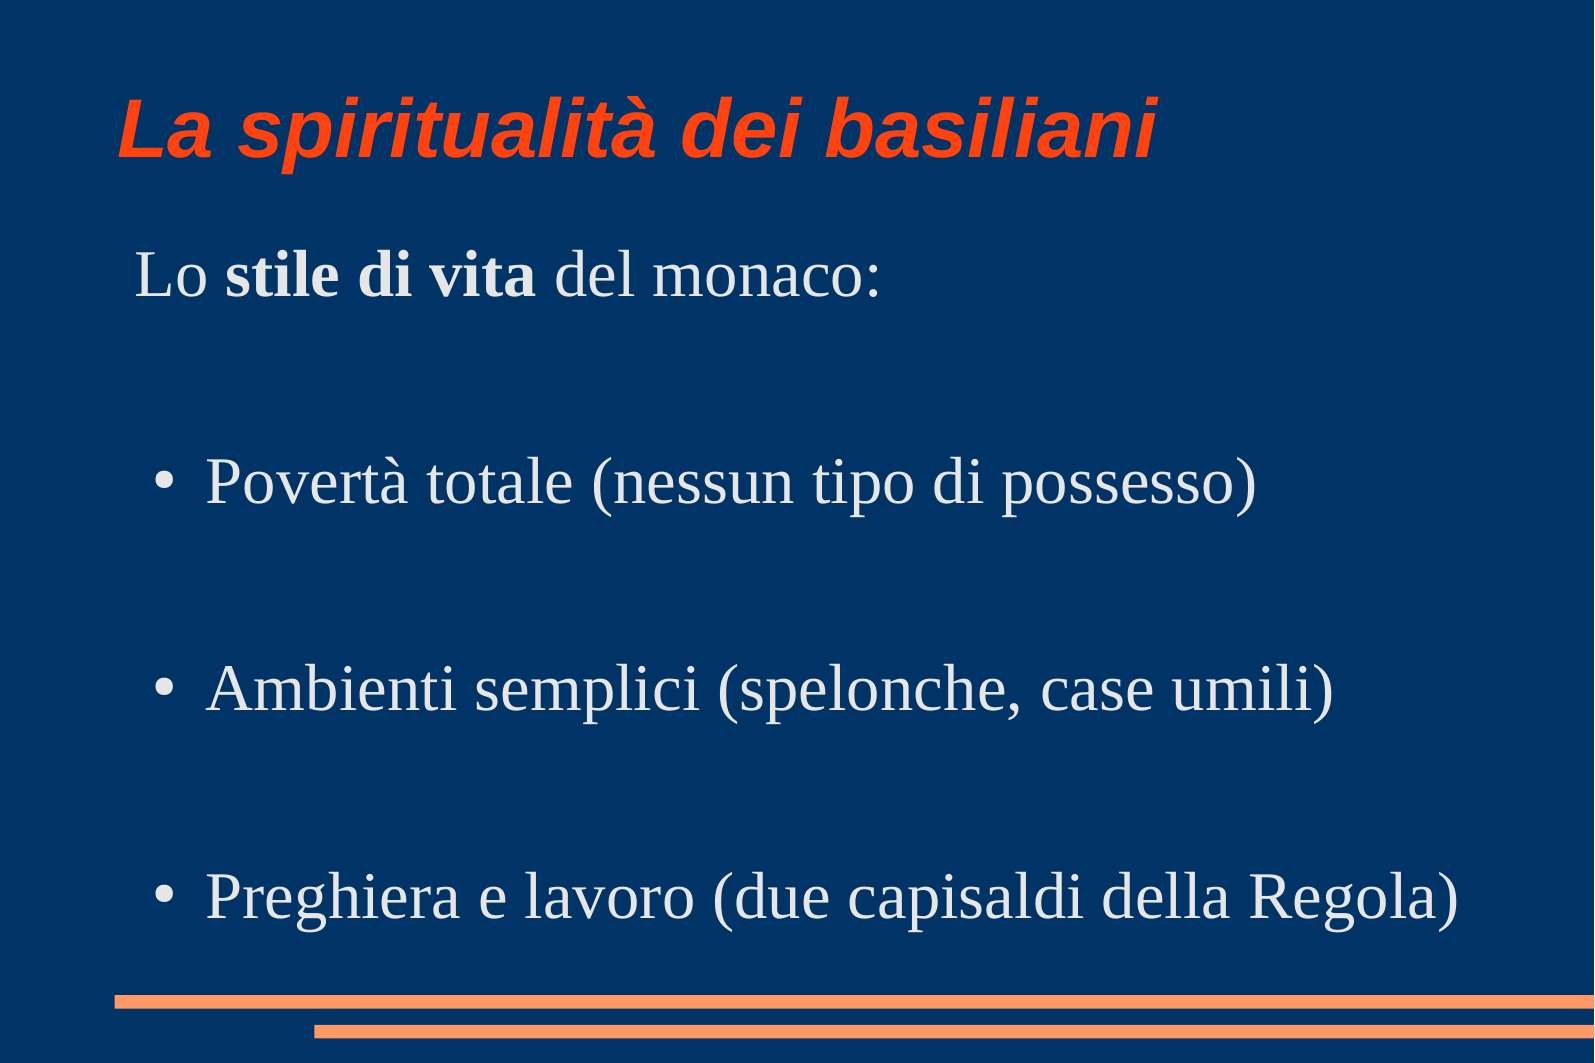

# La spiritualità dei basiliani
Lo stile di vita del monaco:
Povertà totale (nessun tipo di possesso)
Ambienti semplici (spelonche, case umili)
Preghiera e lavoro (due capisaldi della Regola)